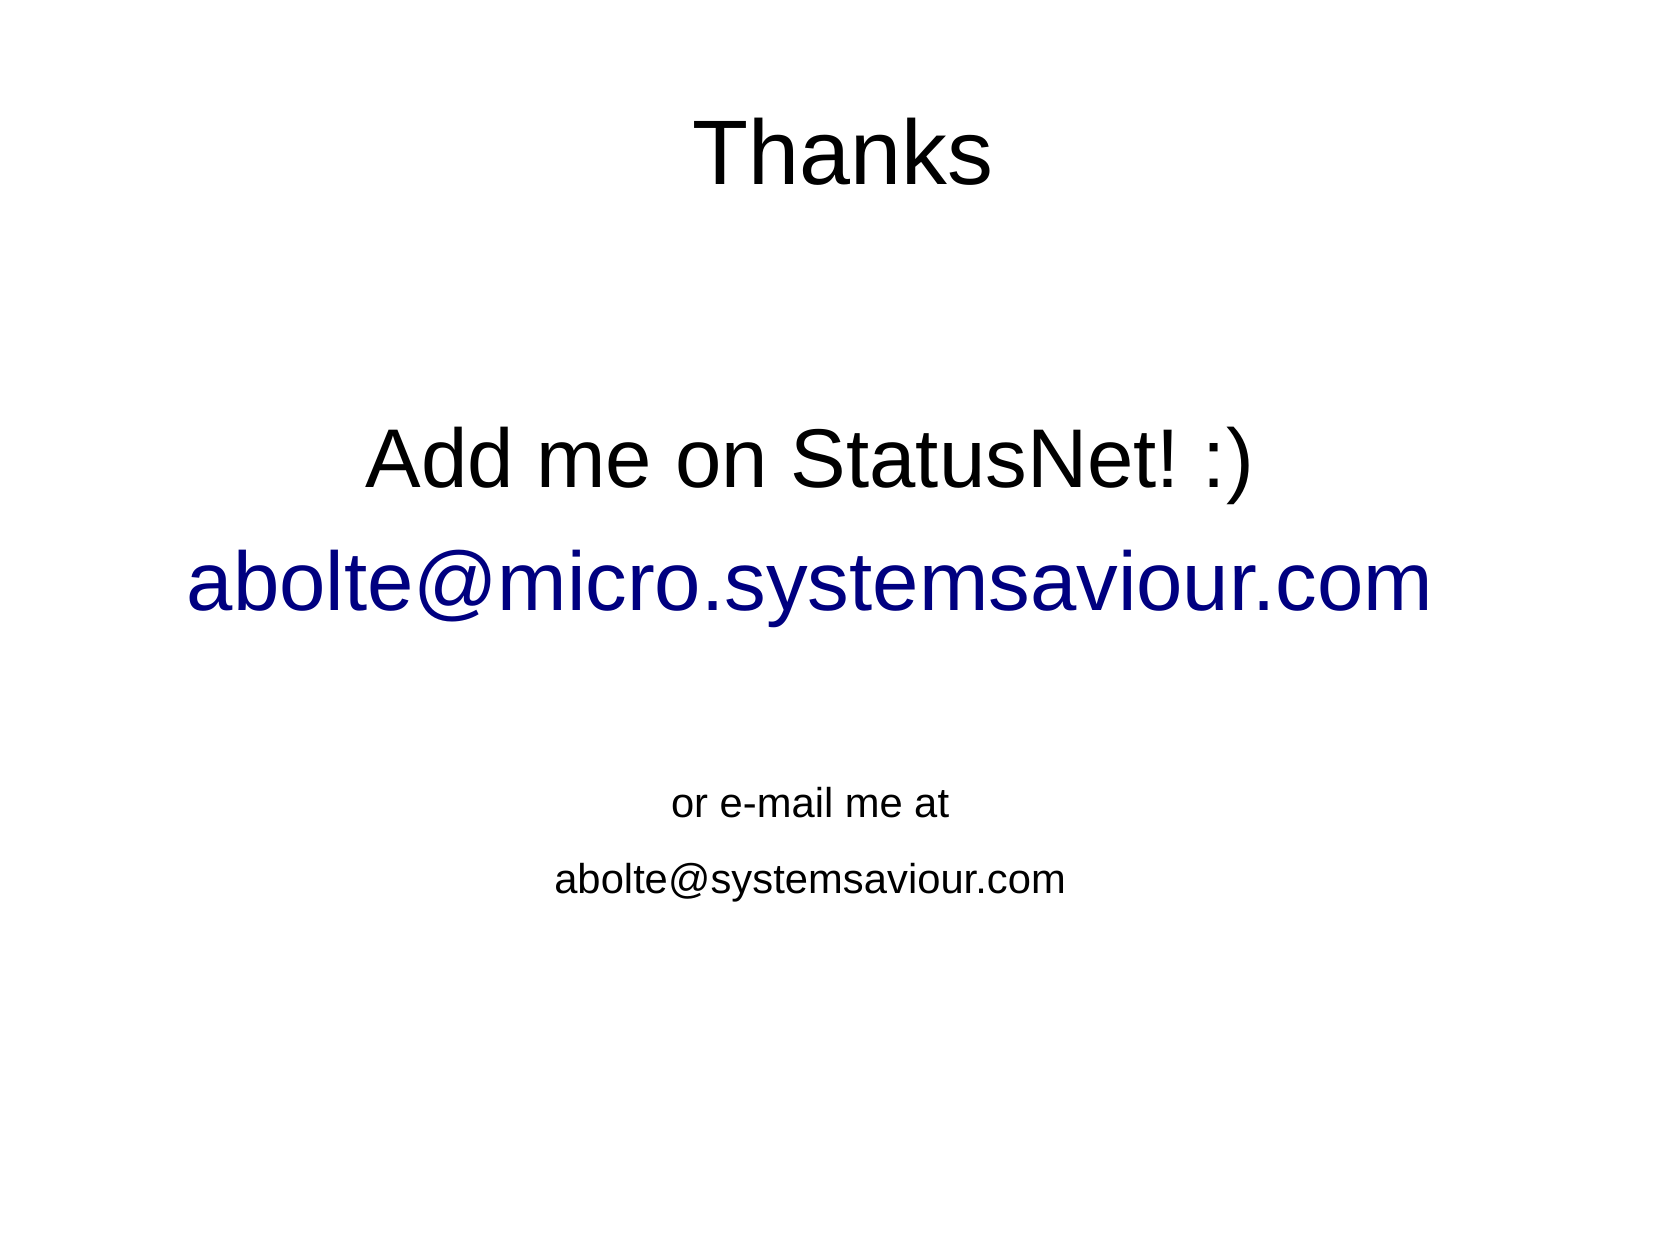

# Thanks
Add me on StatusNet! :)
abolte@micro.systemsaviour.com
or e-mail me at
abolte@systemsaviour.com